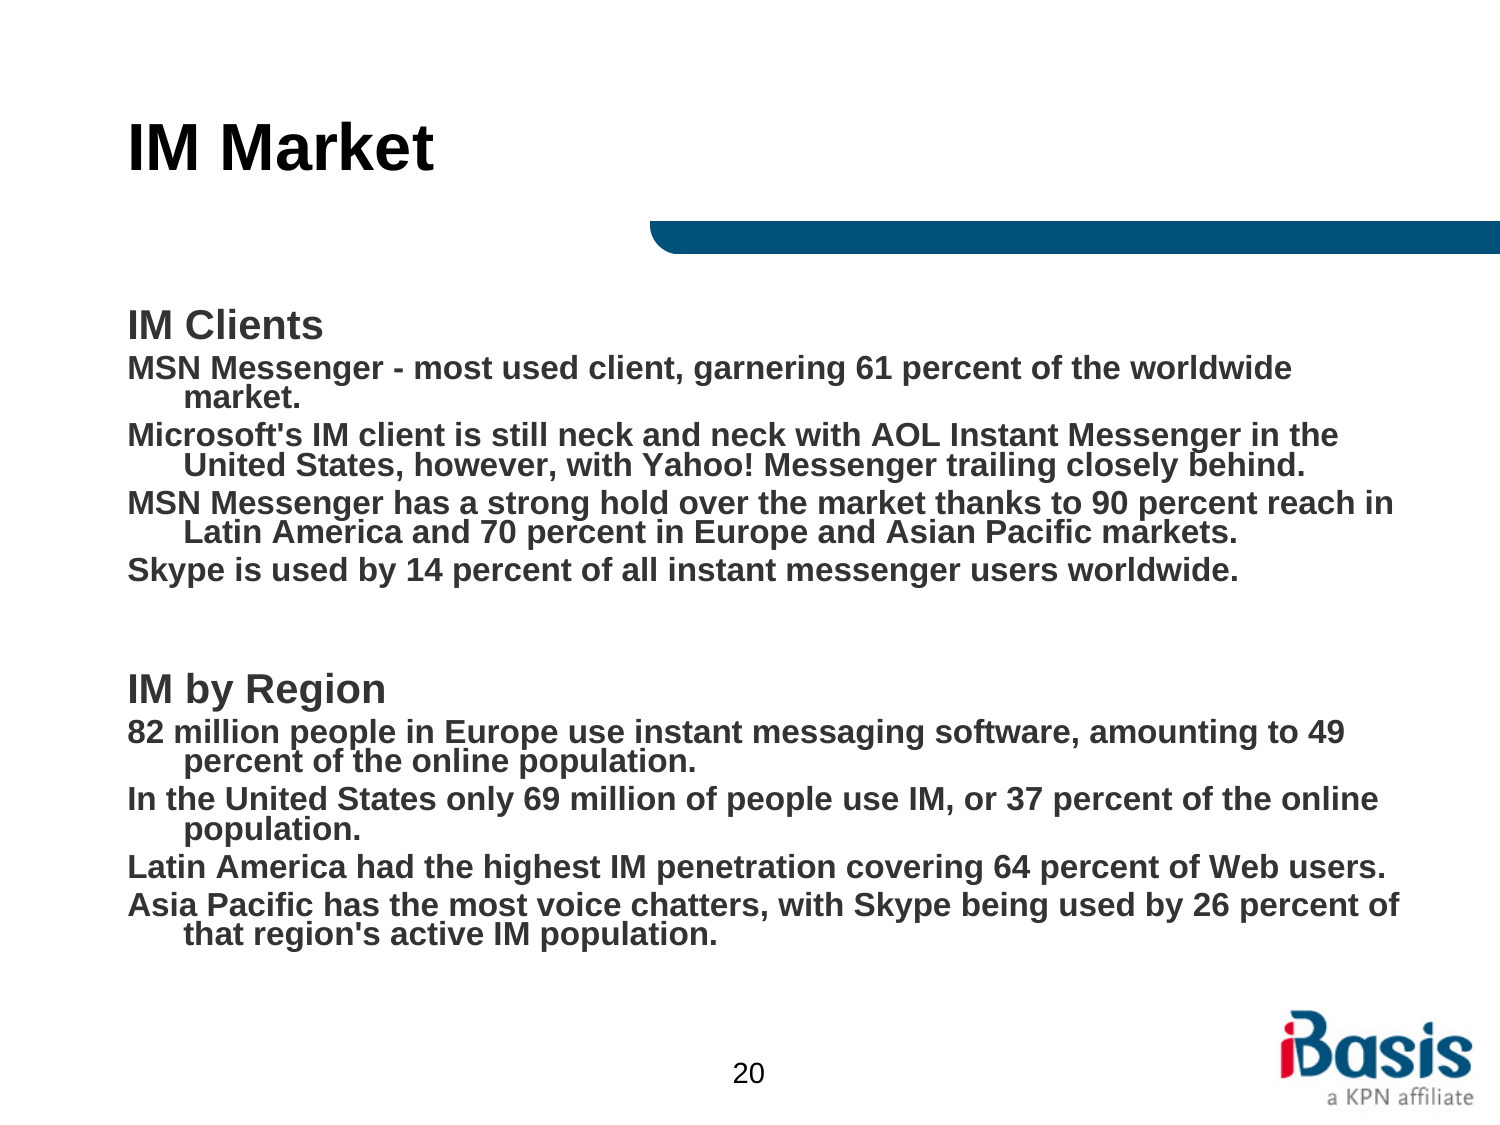

# IM Market
IM Clients
MSN Messenger - most used client, garnering 61 percent of the worldwide market.
Microsoft's IM client is still neck and neck with AOL Instant Messenger in the United States, however, with Yahoo! Messenger trailing closely behind.
MSN Messenger has a strong hold over the market thanks to 90 percent reach in Latin America and 70 percent in Europe and Asian Pacific markets.
Skype is used by 14 percent of all instant messenger users worldwide.
IM by Region
82 million people in Europe use instant messaging software, amounting to 49 percent of the online population.
In the United States only 69 million of people use IM, or 37 percent of the online population.
Latin America had the highest IM penetration covering 64 percent of Web users.
Asia Pacific has the most voice chatters, with Skype being used by 26 percent of that region's active IM population.